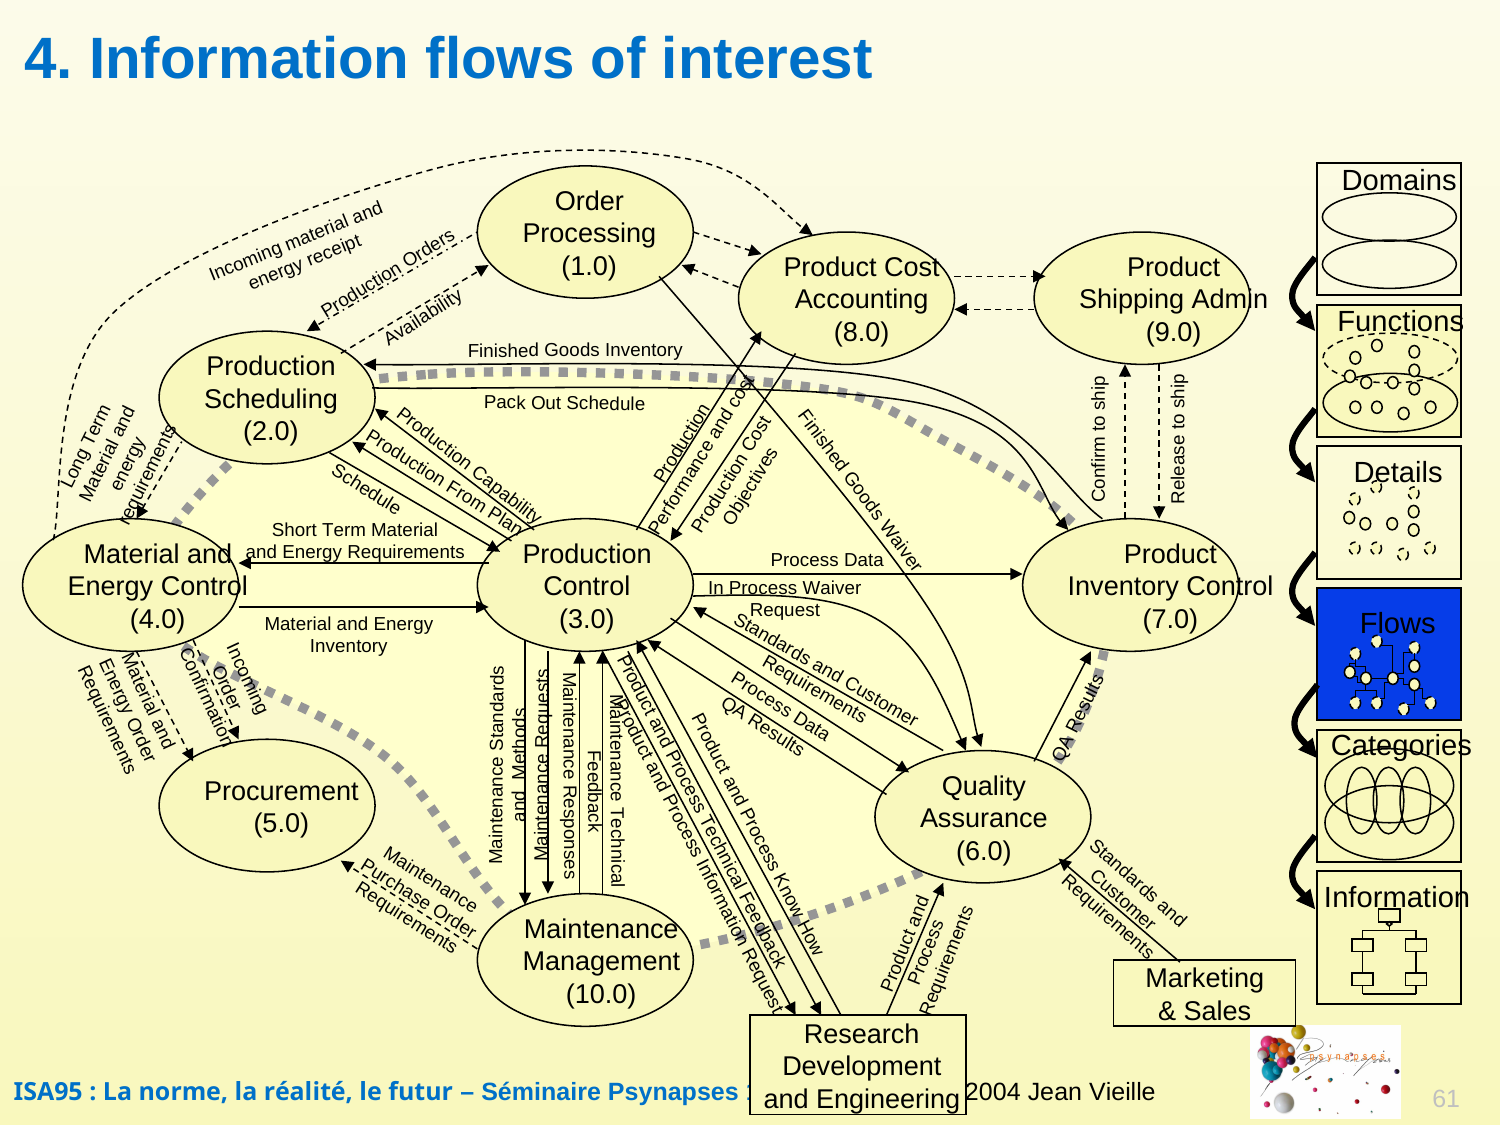

# 4. Information flows of interest
Domains
Functions
Details
Flows
Categories
Information
Order
Processing
(1.0)
Incoming material and
energy receipt
Product Cost
Accounting
(8.0)
Product
Shipping Admin
(9.0)
Production Orders
Availability
Finished Goods Inventory
Production
Scheduling
(2.0)
Pack Out Schedule
Long Term
Material and
energy
requirements
Production
Performance and cost
Release to ship
Confirm to ship
Production Capability
Production Cost
Objectives
Production From Plan
Schedule
Finished Goods Waiver
Short Term Material
and Energy Requirements
Material and
Energy Control
(4.0)
Production
Control
(3.0)
Product
Inventory Control
(7.0)
Process Data
In Process Waiver
Request
Material and Energy
Inventory
Incoming
Order
Confirmation
Standards and Customer
Requirements
Material and
Energy Order
Requirements
Process Data
QA Results
QA Results
Maintenance Standards
and Methods
Procurement
(5.0)
Maintenance Requests
Quality
Assurance
(6.0)
Maintenance Responses
Maintenance Technical
Feedback
Product and Process Technical Feedback
Product and Process Know How
Product and Process Information Request
Maintenance
Purchase Order
Requirements
Standards and
Customer
Requirements
Maintenance
Management
(10.0)
Product and
Process
Requirements
Marketing
& Sales
Research
Development
and Engineering